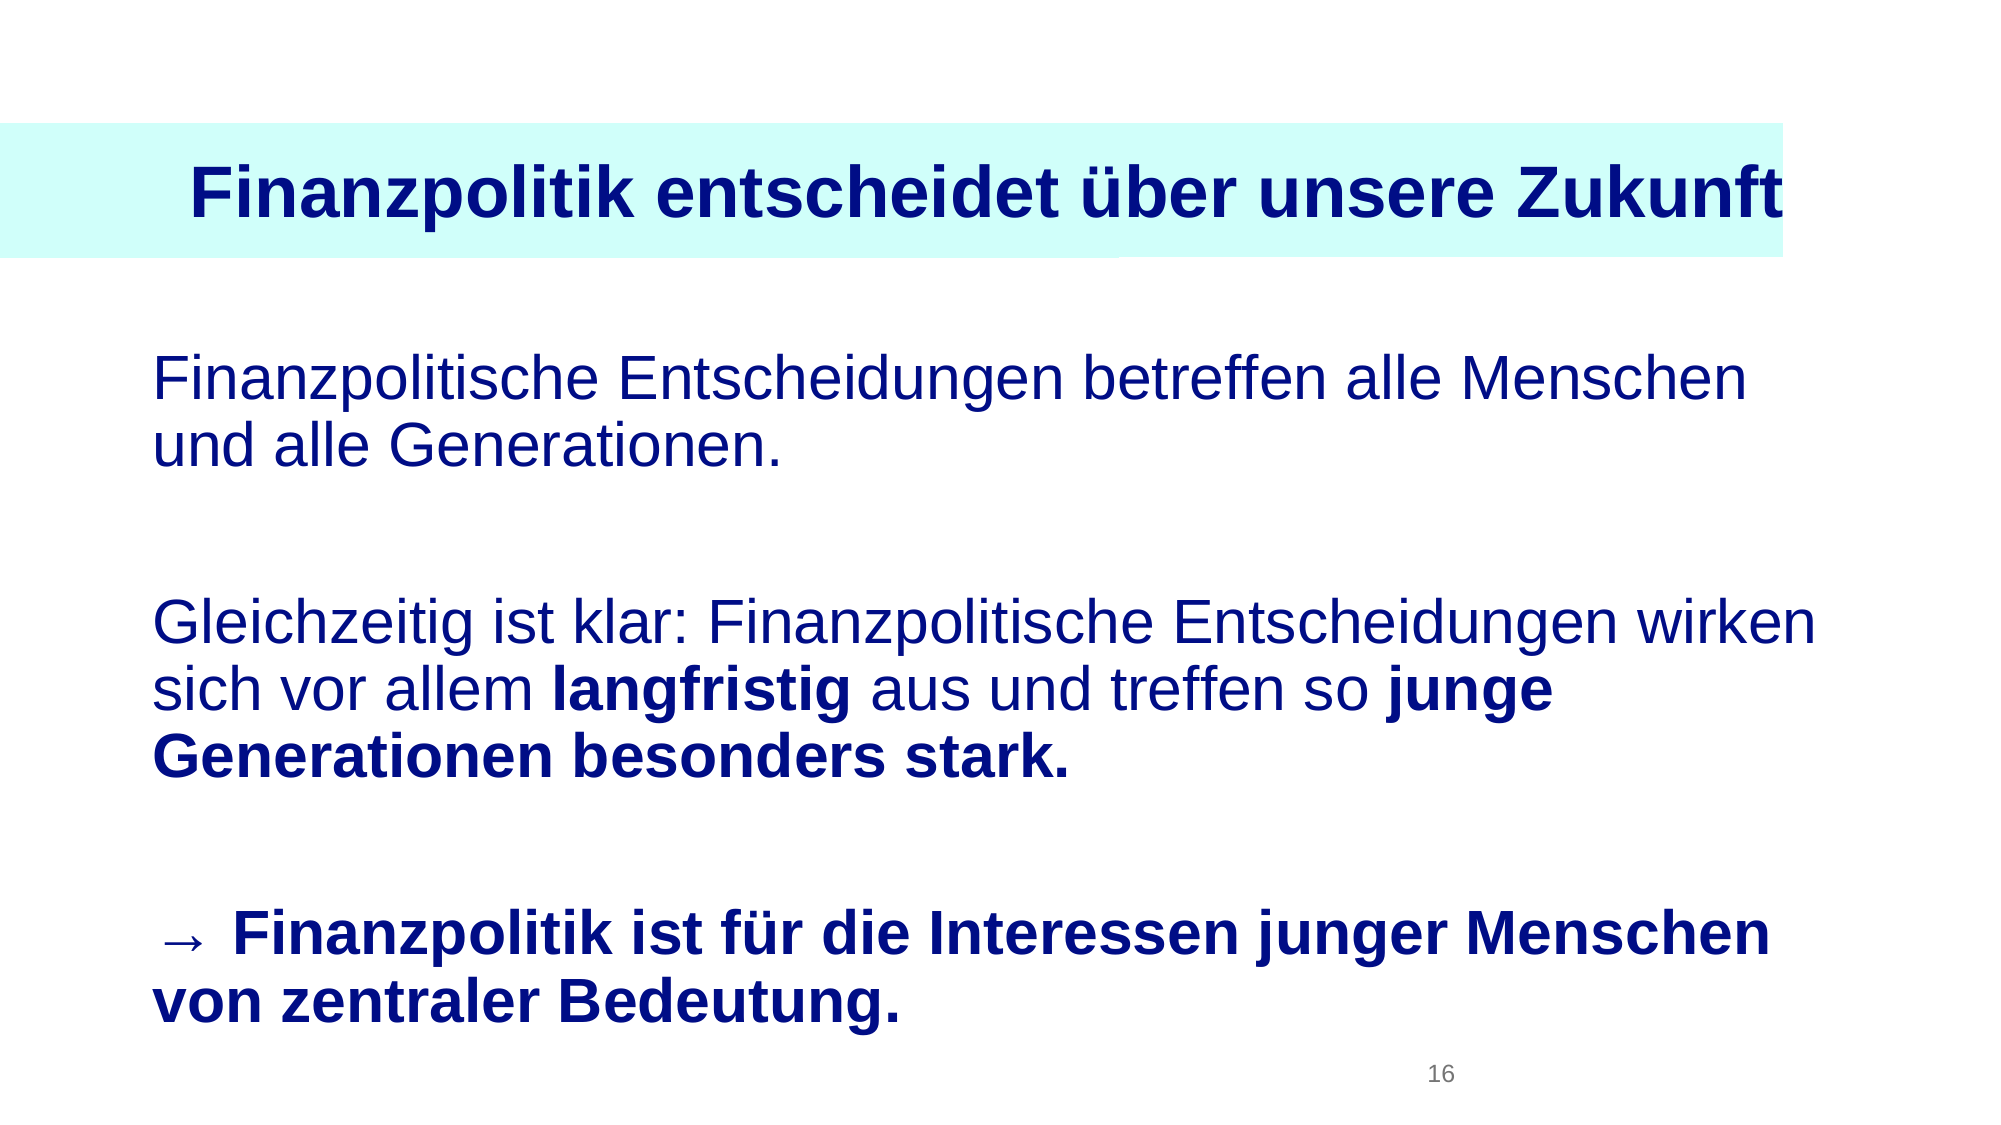

Finanzpolitik entscheidet über unsere Zukunft
# Finanzpolitische Entscheidungen betreffen alle Menschen und alle Generationen.
Gleichzeitig ist klar: Finanzpolitische Entscheidungen wirken sich vor allem langfristig aus und treffen so junge Generationen besonders stark.
→ Finanzpolitik ist für die Interessen junger Menschen von zentraler Bedeutung.